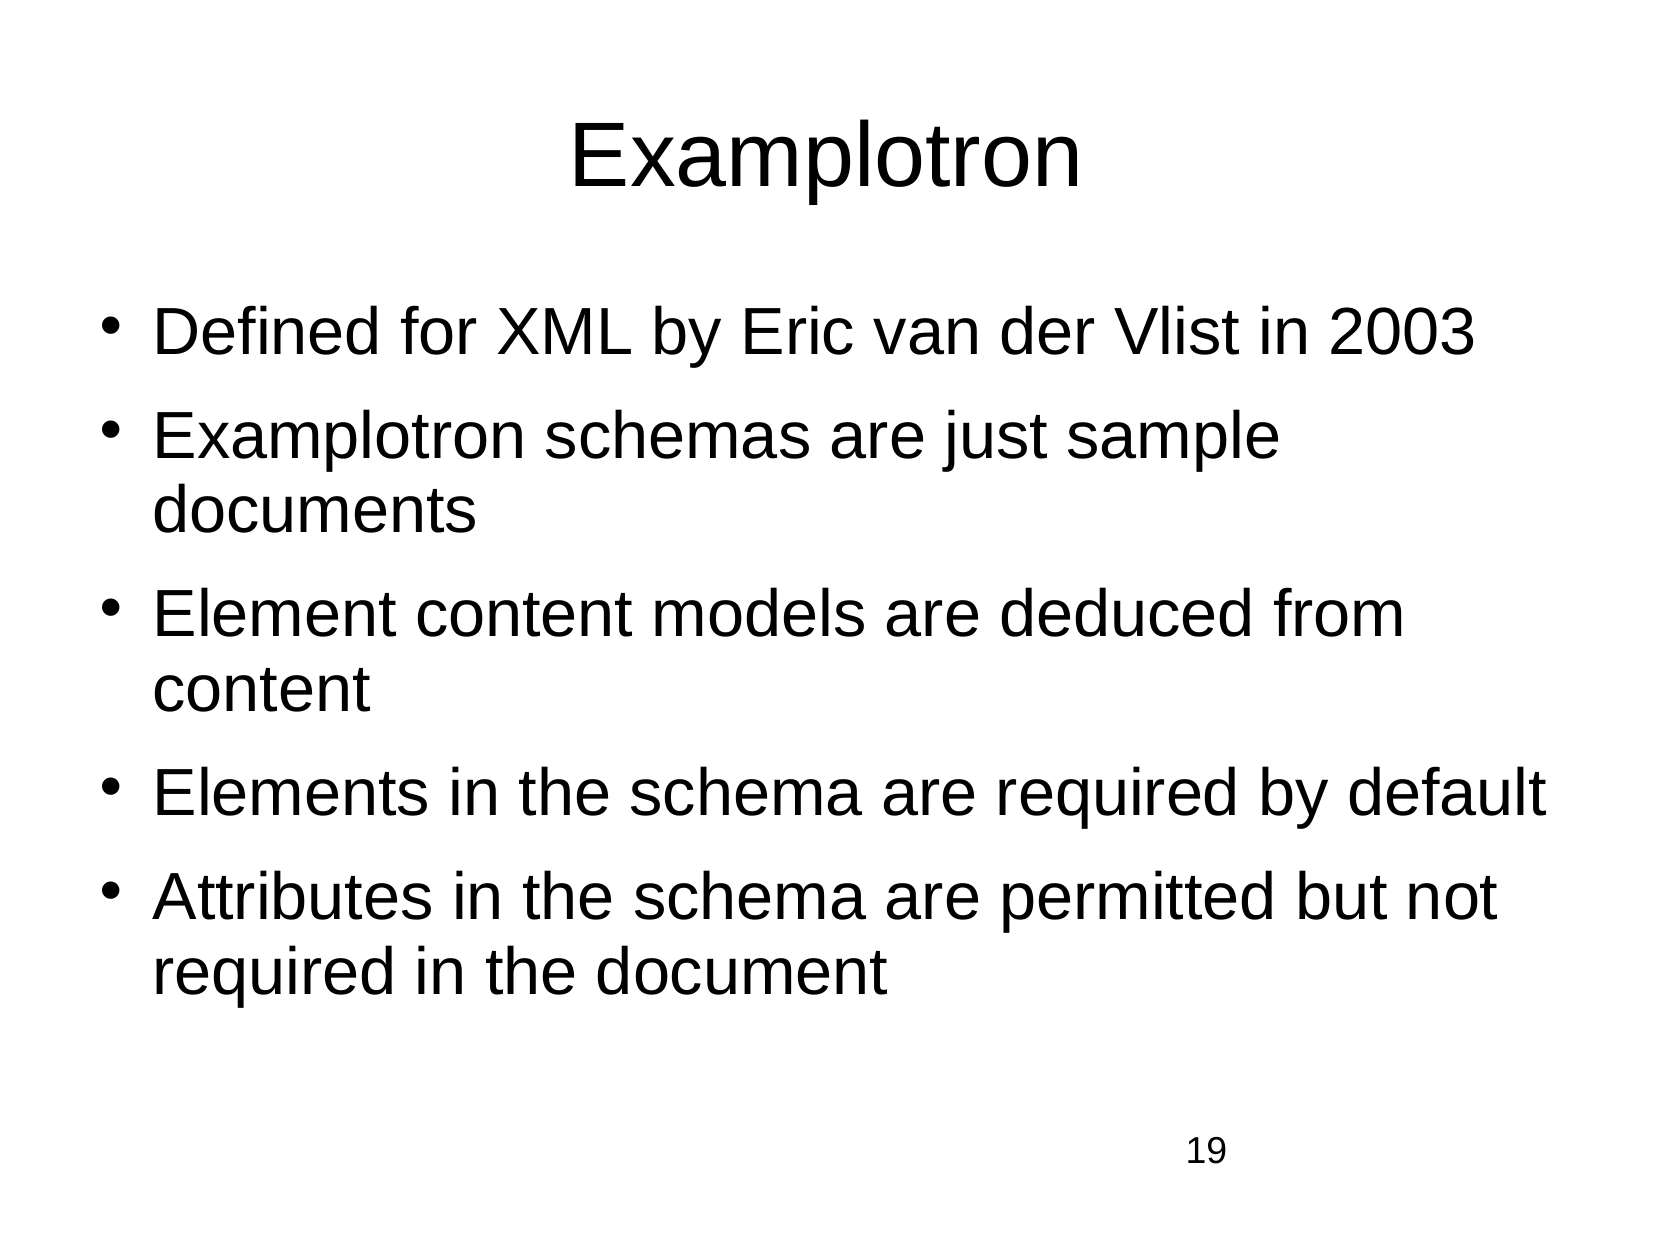

# Examplotron
Defined for XML by Eric van der Vlist in 2003
Examplotron schemas are just sample documents
Element content models are deduced from content
Elements in the schema are required by default
Attributes in the schema are permitted but not required in the document
19